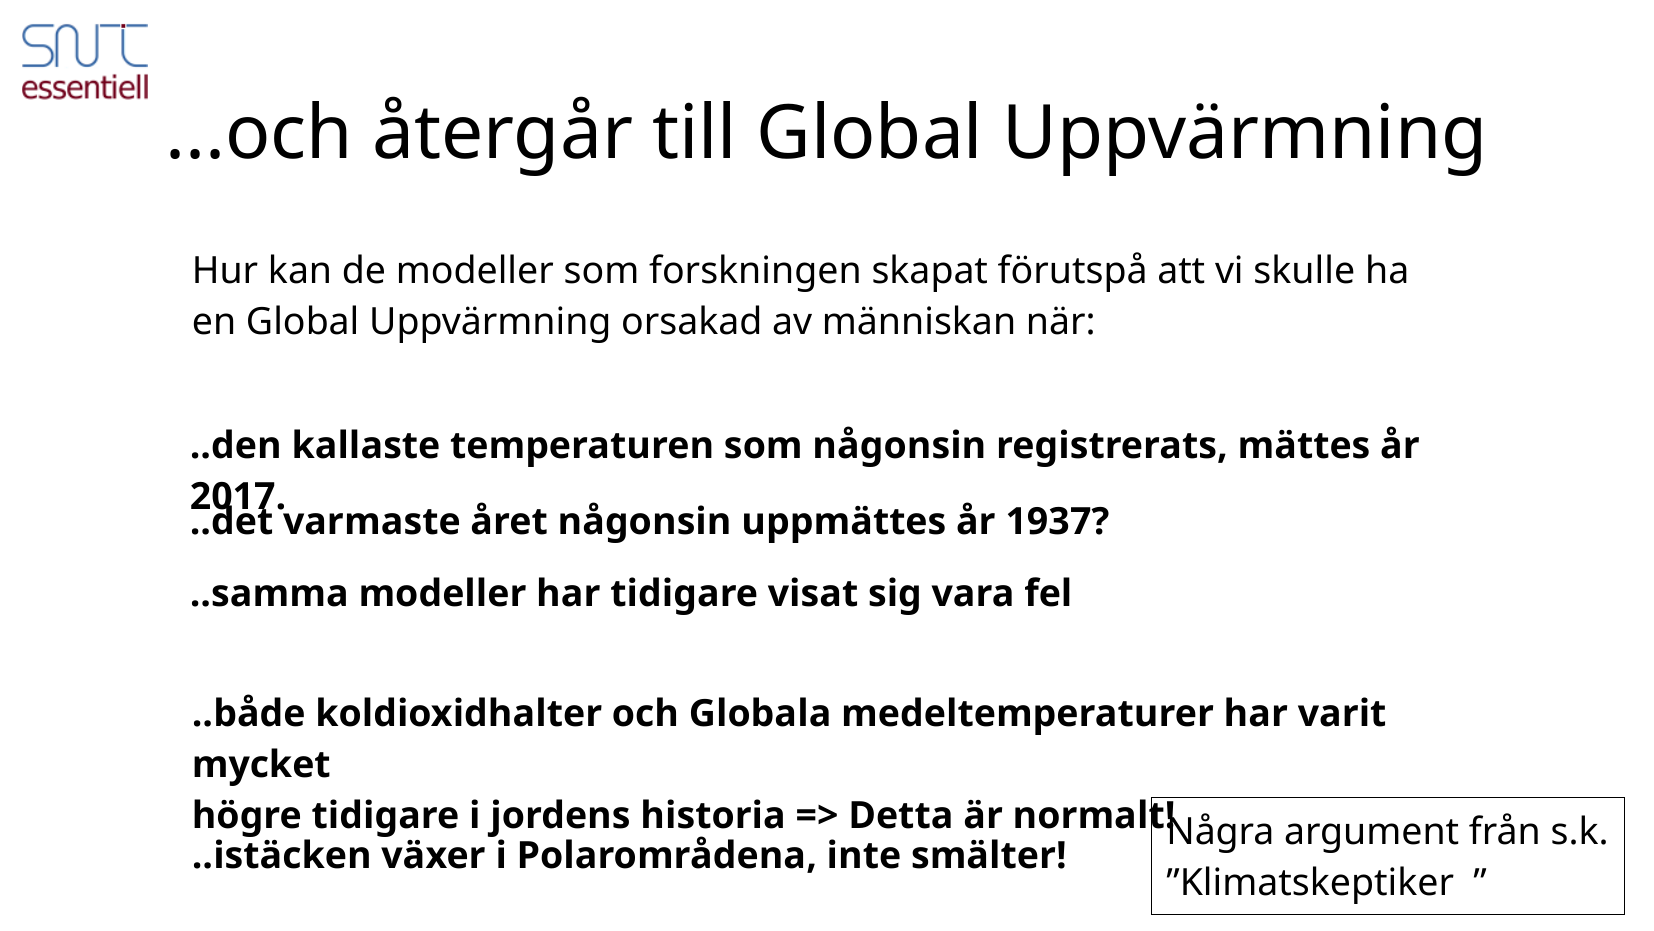

# ...och återgår till Global Uppvärmning
Hur kan de modeller som forskningen skapat förutspå att vi skulle ha en Global Uppvärmning orsakad av människan när:
..den kallaste temperaturen som någonsin registrerats, mättes år 2017.
..det varmaste året någonsin uppmättes år 1937?
..samma modeller har tidigare visat sig vara fel
..både koldioxidhalter och Globala medeltemperaturer har varit mycket
högre tidigare i jordens historia => Detta är normalt!
Några argument från s.k.
”Klimatskeptiker ”
..istäcken växer i Polarområdena, inte smälter!